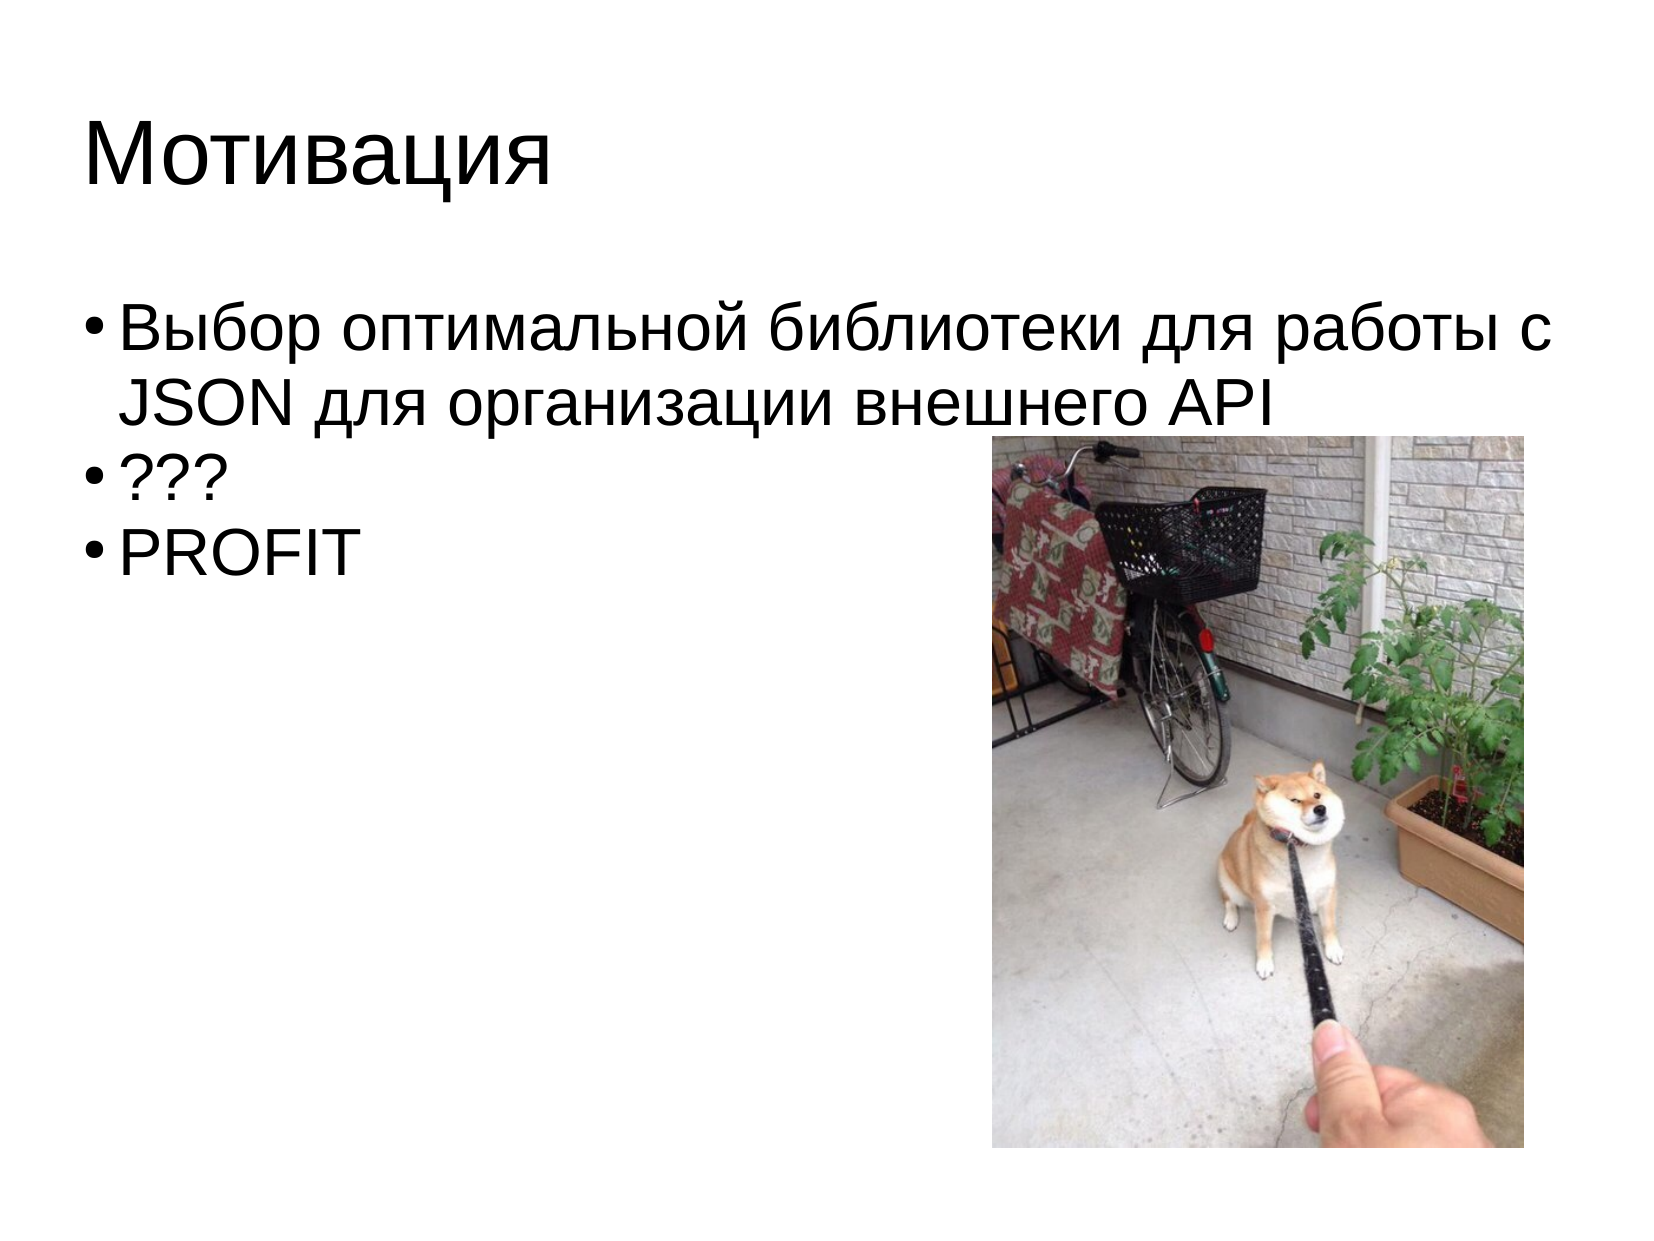

# Мотивация
Выбор оптимальной библиотеки для работы с JSON для организации внешнего API
???
PROFIT